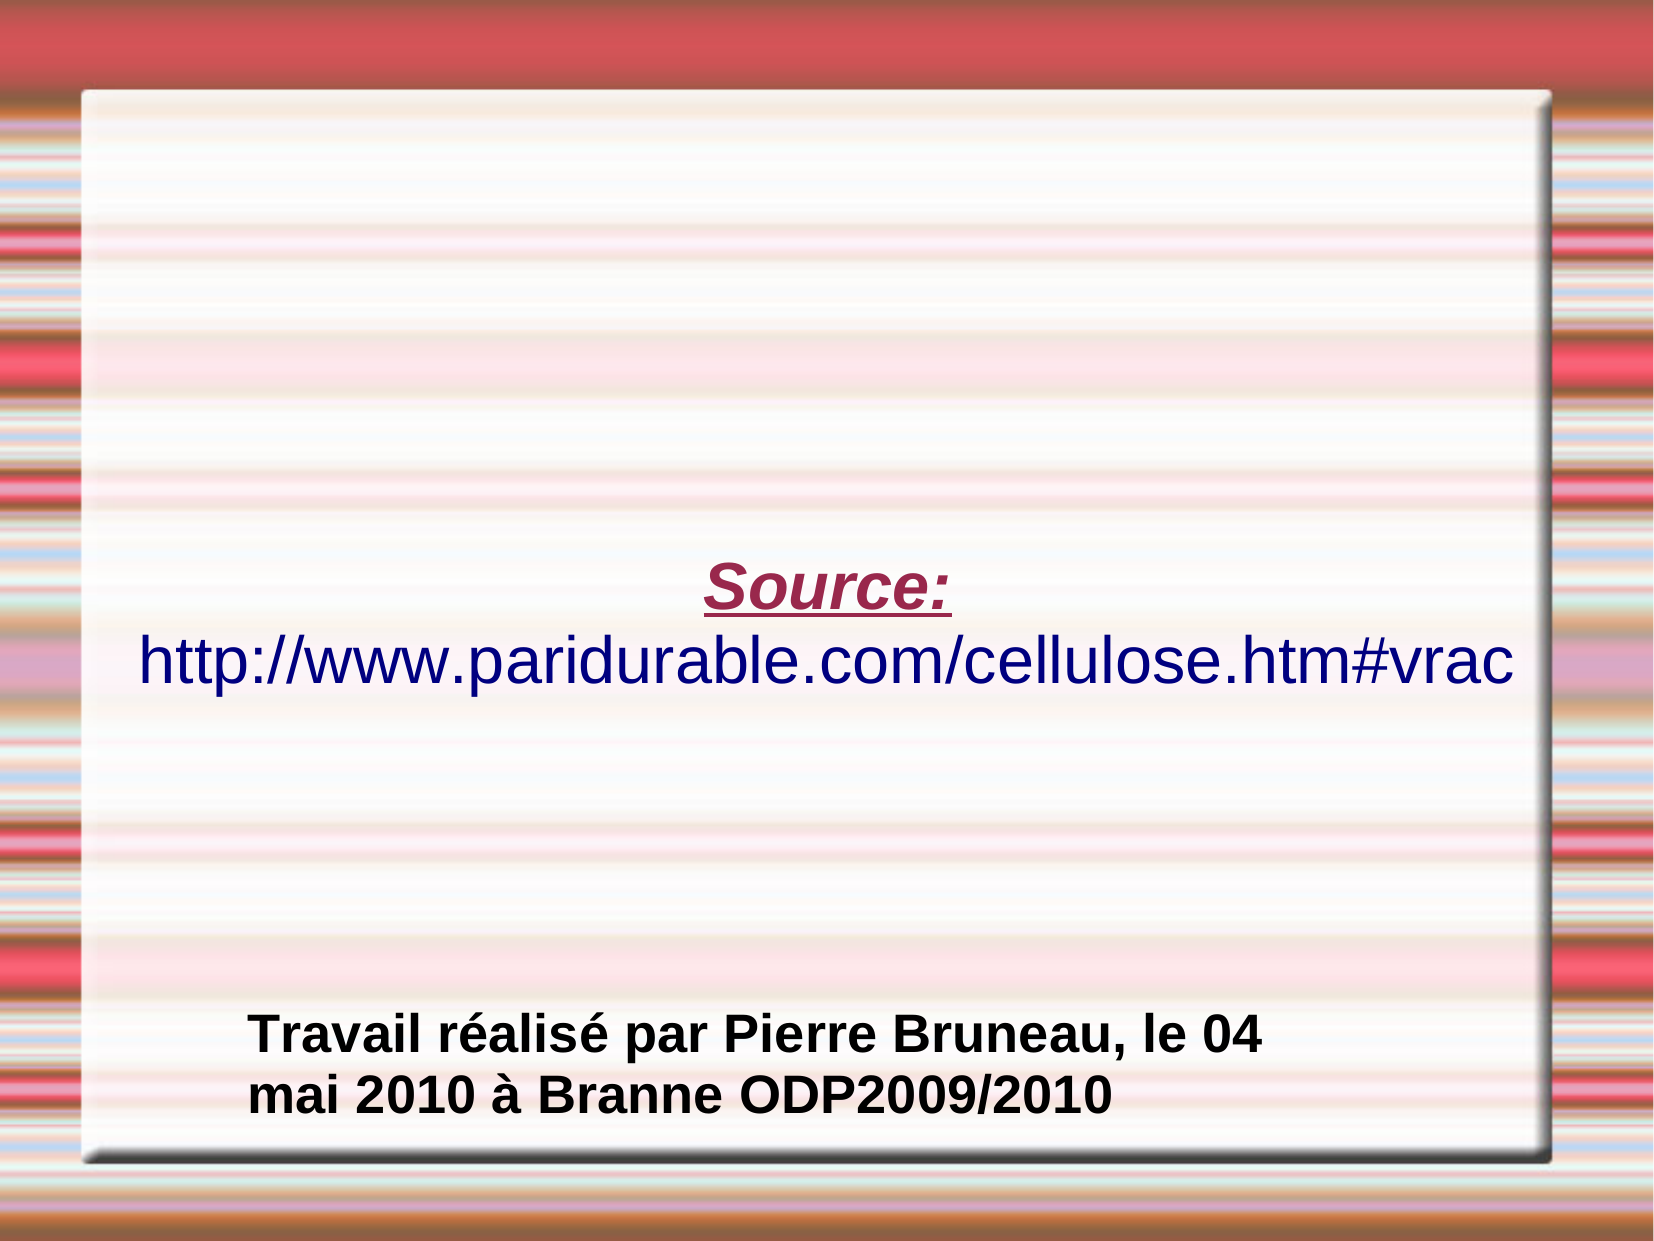

# Source:
http://www.paridurable.com/cellulose.htm#vrac
Travail réalisé par Pierre Bruneau, le 04 mai 2010 à Branne ODP2009/2010